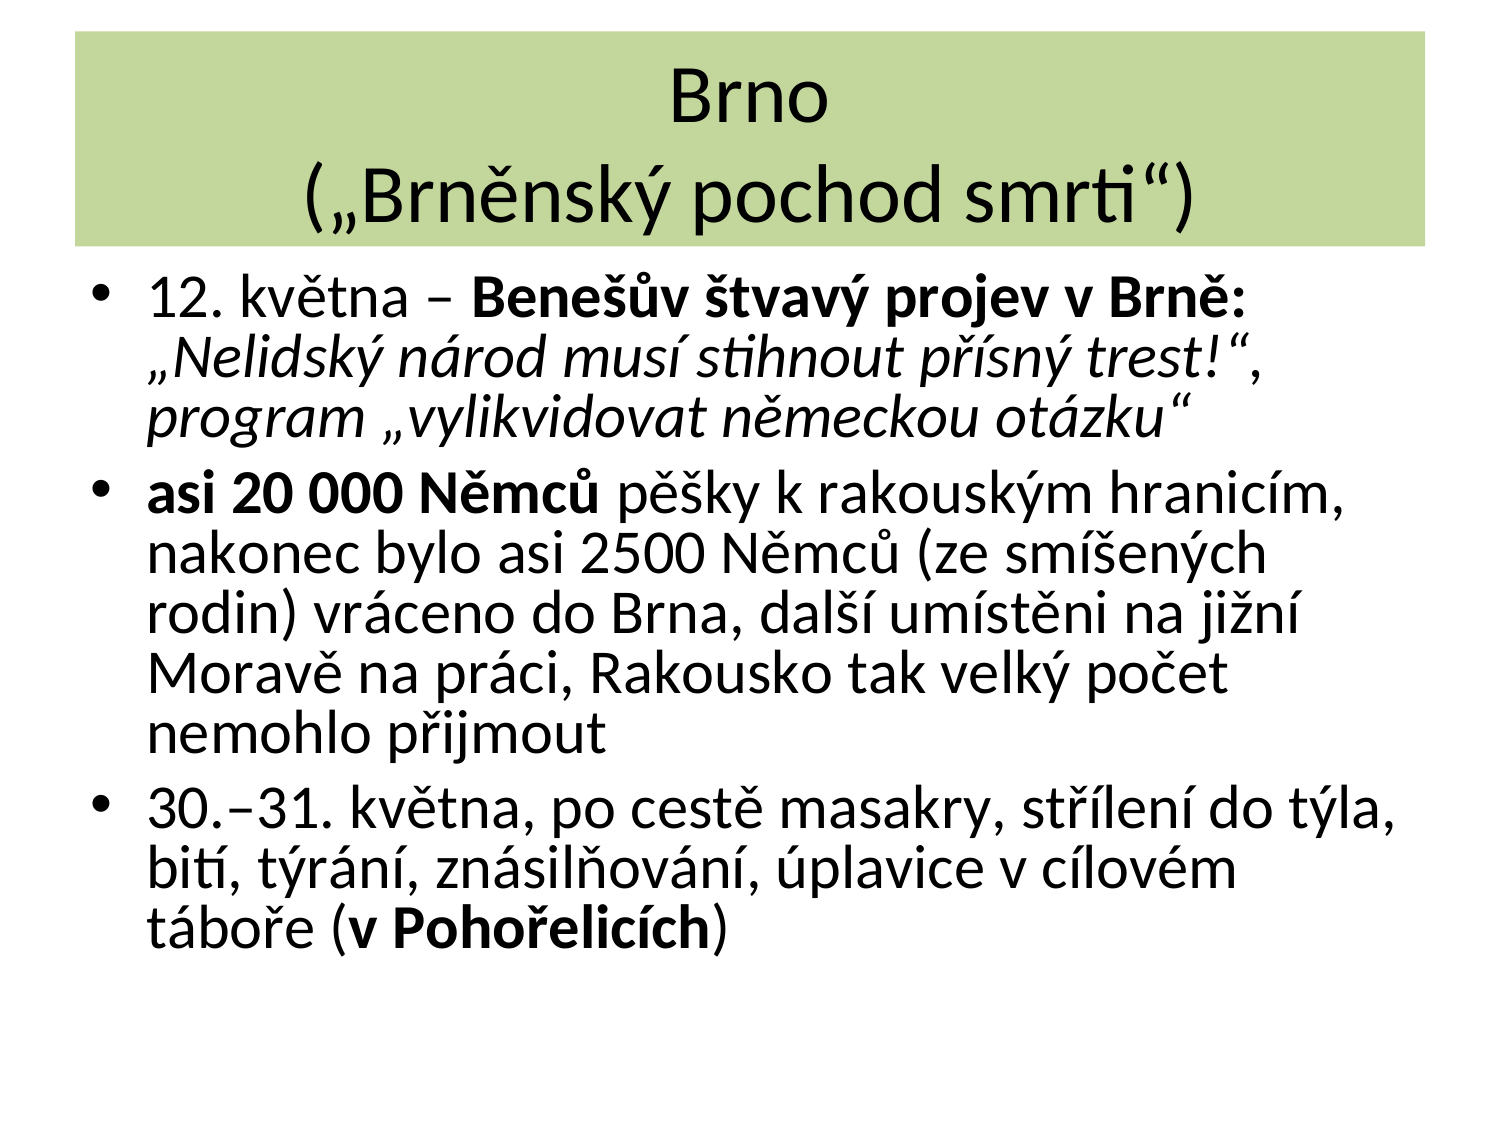

# Brno („Brněnský pochod smrti“)
12. května – Benešův štvavý projev v Brně: „Nelidský národ musí stihnout přísný trest!“, program „vylikvidovat německou otázku“
asi 20 000 Němců pěšky k rakouským hranicím, nakonec bylo asi 2500 Němců (ze smíšených rodin) vráceno do Brna, další umístěni na jižní Moravě na práci, Rakousko tak velký počet nemohlo přijmout
30.–31. května, po cestě masakry, střílení do týla, bití, týrání, znásilňování, úplavice v cílovém táboře (v Pohořelicích)